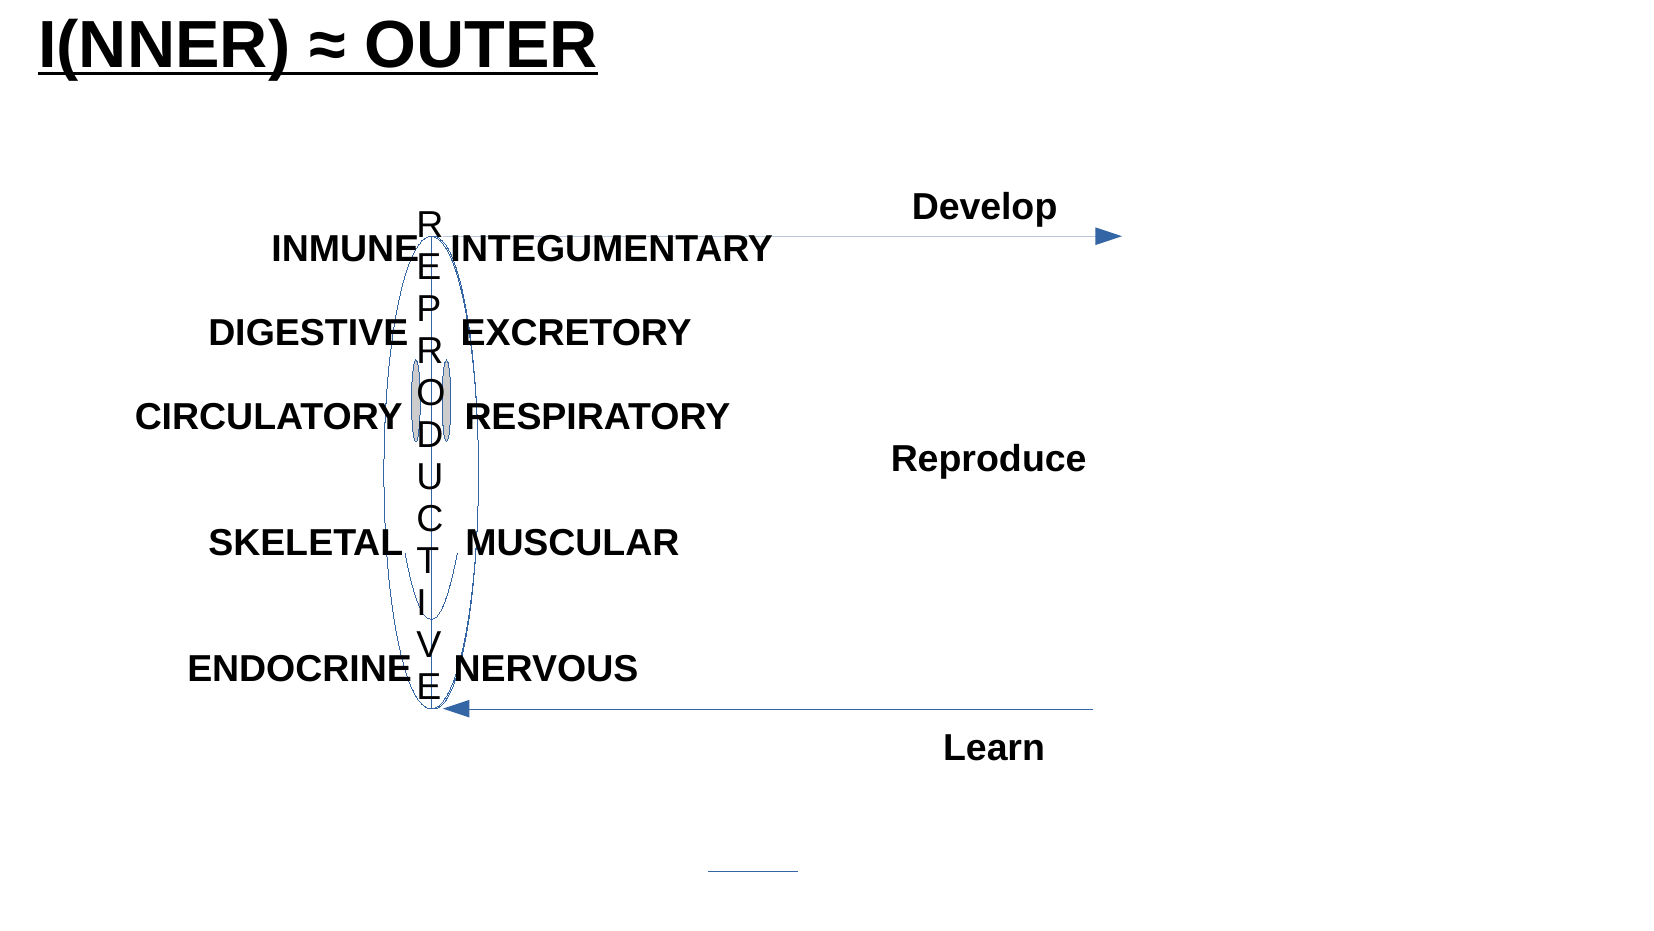

I(NNER) ≈ OUTER
 Develop
 INMUNE INTEGUMENTARY
 DIGESTIVE EXCRETORY
 CIRCULATORY RESPIRATORY
 Reproduce
 SKELETAL MUSCULAR
 ENDOCRINE NERVOUS
R
E
P
R
O
D
U
C
T
I
V
E
≈
Learn